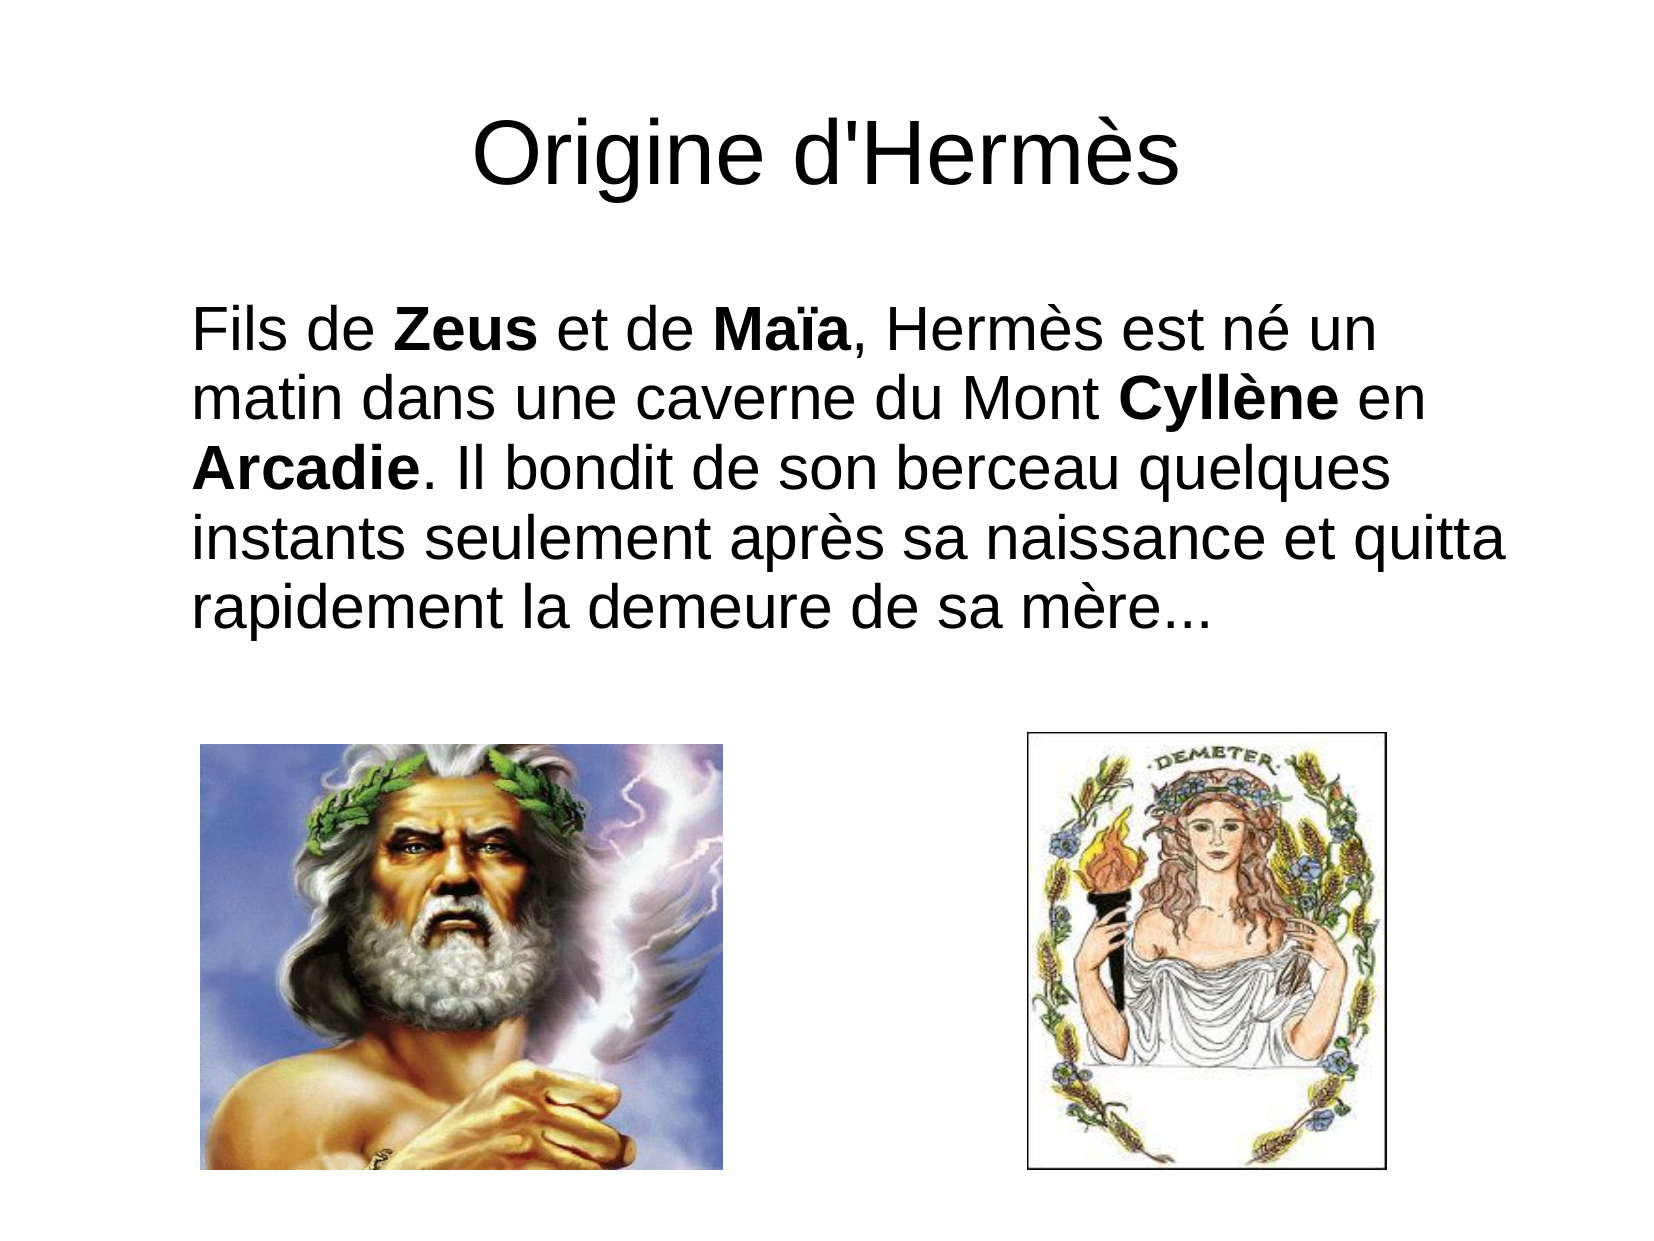

# Origine d'Hermès
Fils de Zeus et de Maïa, Hermès est né un matin dans une caverne du Mont Cyllène en Arcadie. Il bondit de son berceau quelques instants seulement après sa naissance et quitta rapidement la demeure de sa mère...